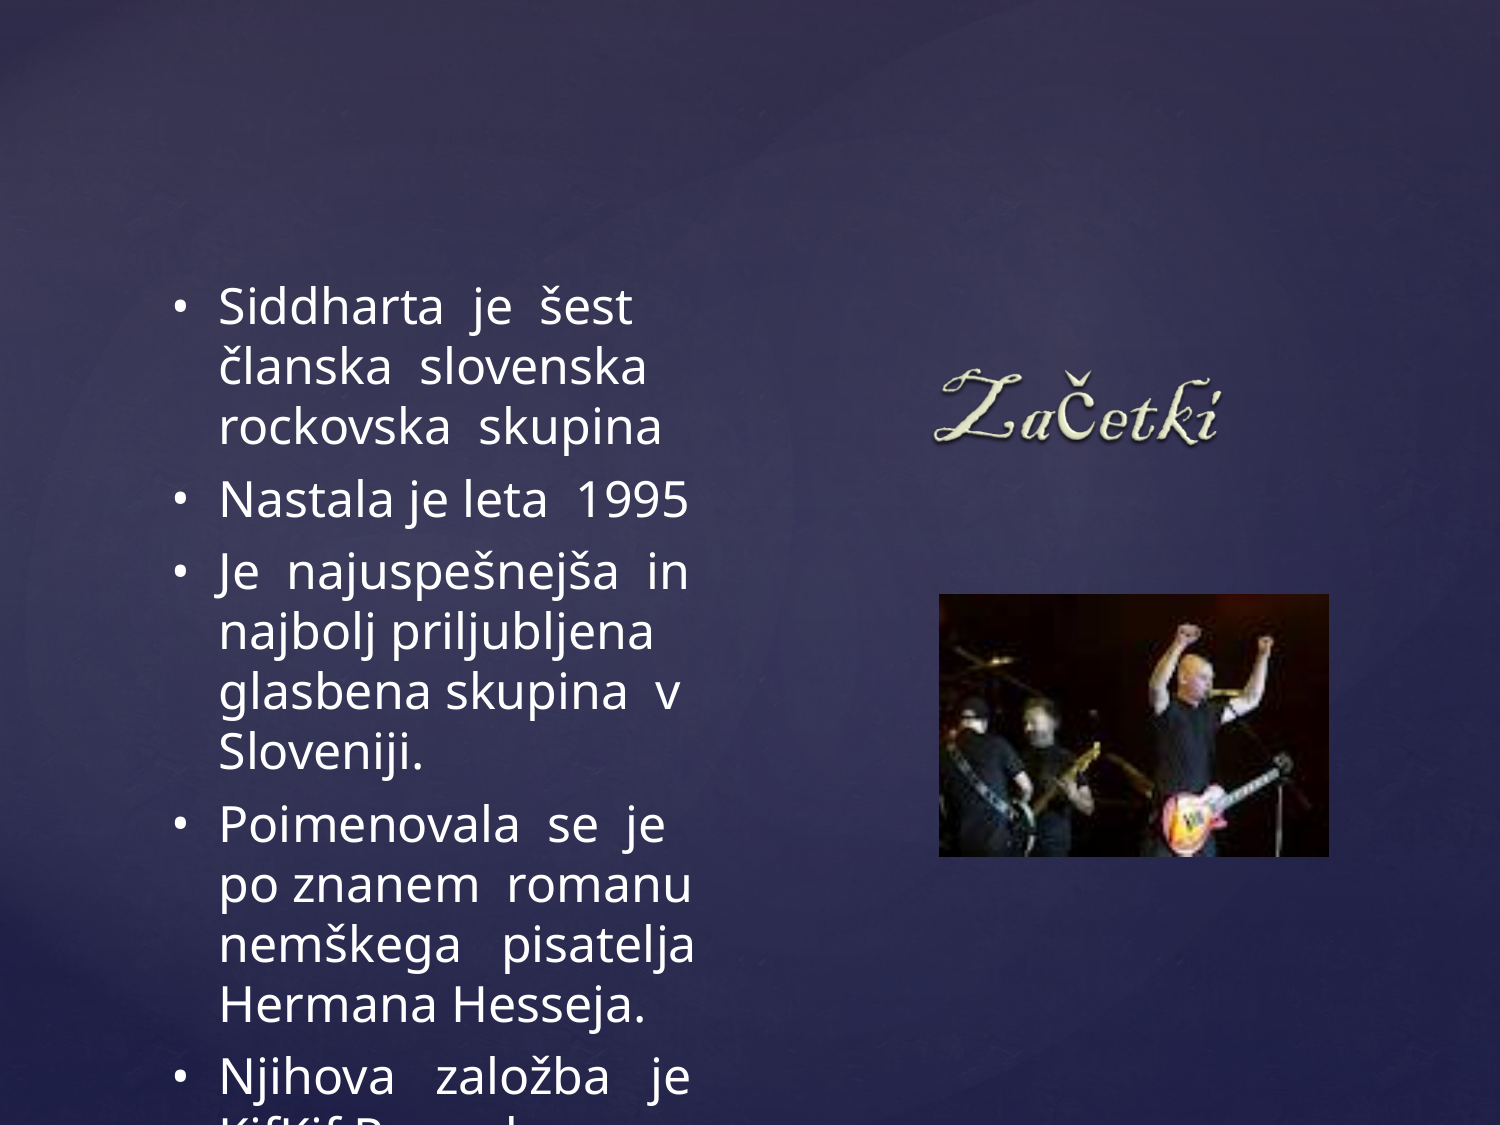

# Siddharta je šest članska slovenska rockovska skupina
Nastala je leta 1995
Je najuspešnejša in najbolj priljubljena glasbena skupina v Sloveniji.
Poimenovala se je po znanem romanu nemškega pisatelja Hermana Hesseja.
Njihova založba je KifKif Records.